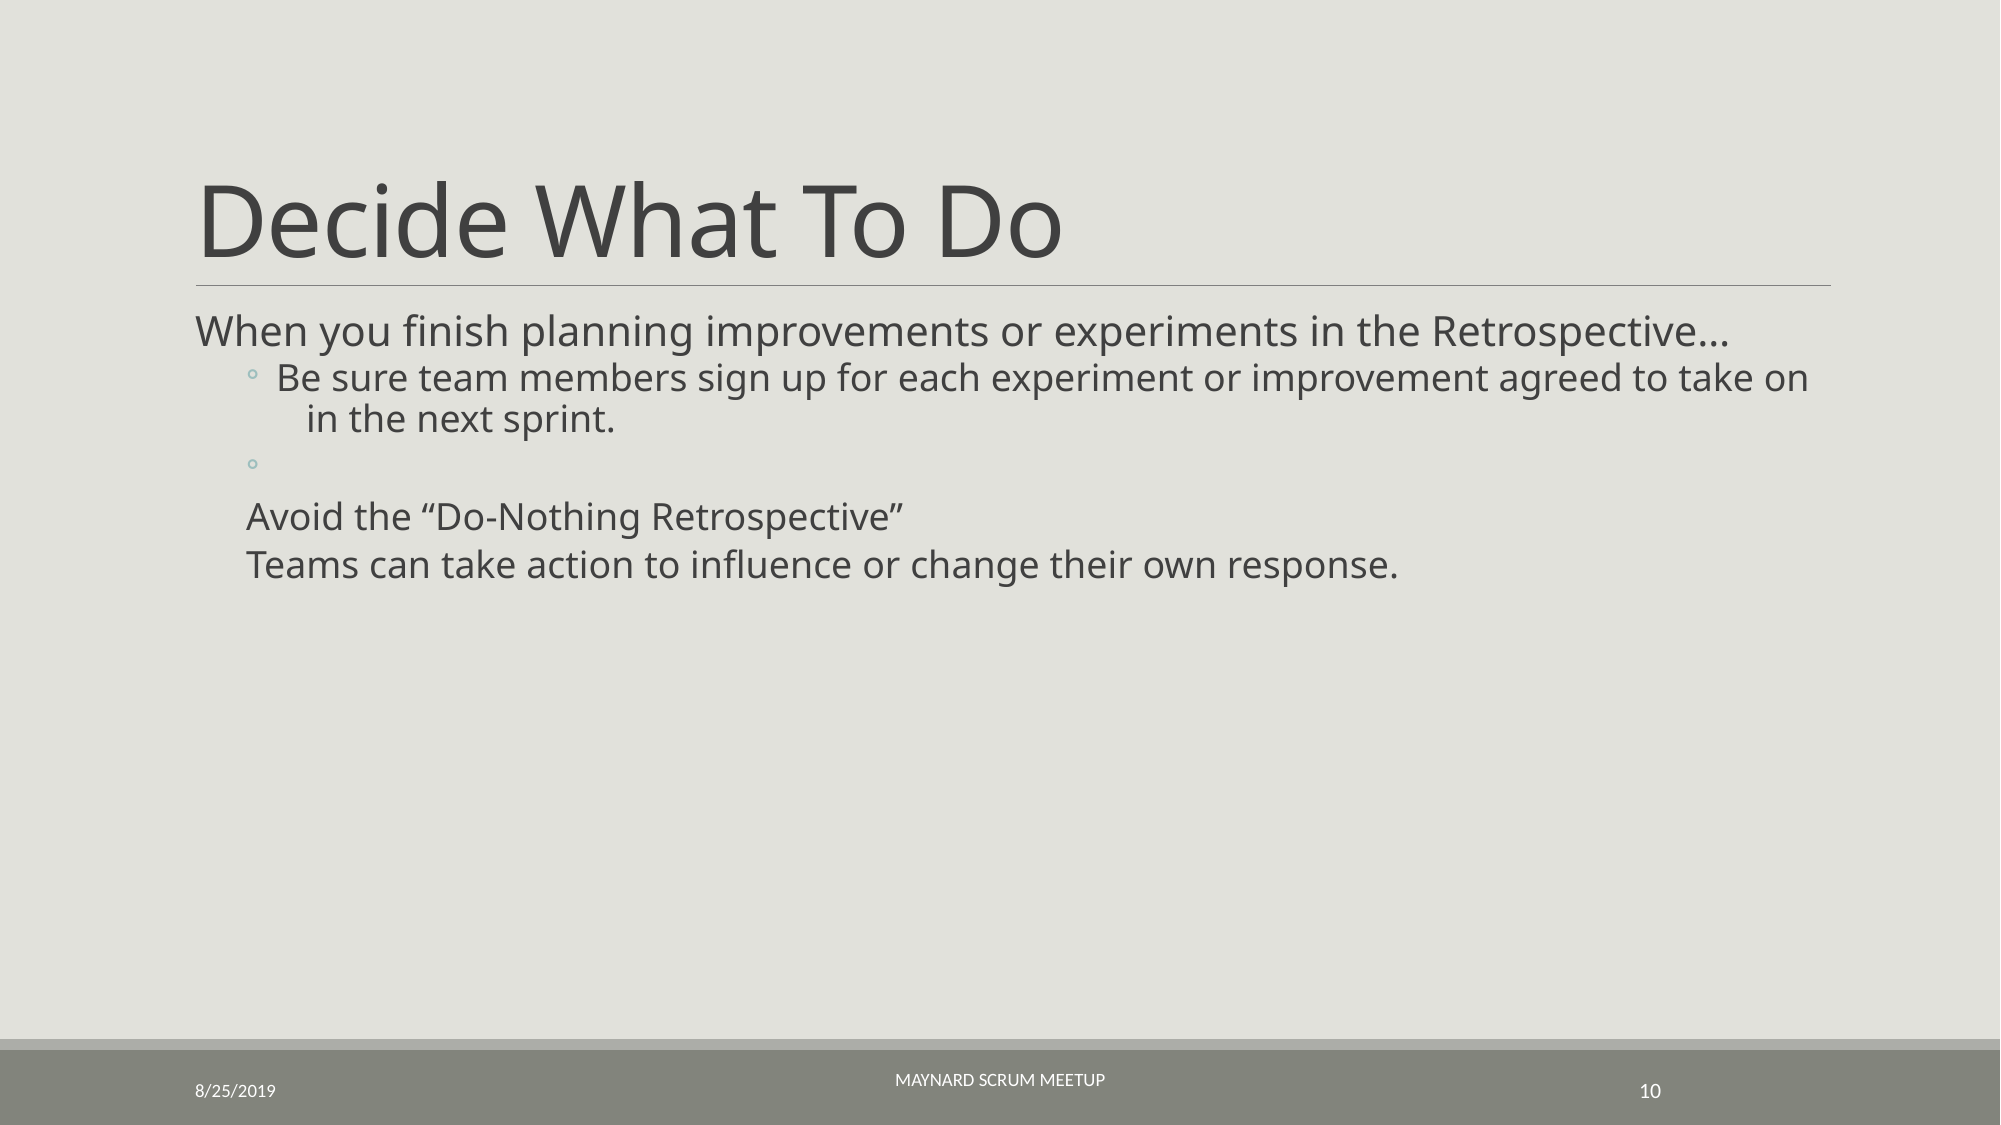

# Decide What To Do
When you finish planning improvements or experiments in the Retrospective…
Be sure team members sign up for each experiment or improvement agreed to take on in the next sprint.
Avoid the “Do-Nothing Retrospective”
Teams can take action to influence or change their own response.
8/25/2019
Maynard Scrum meetup